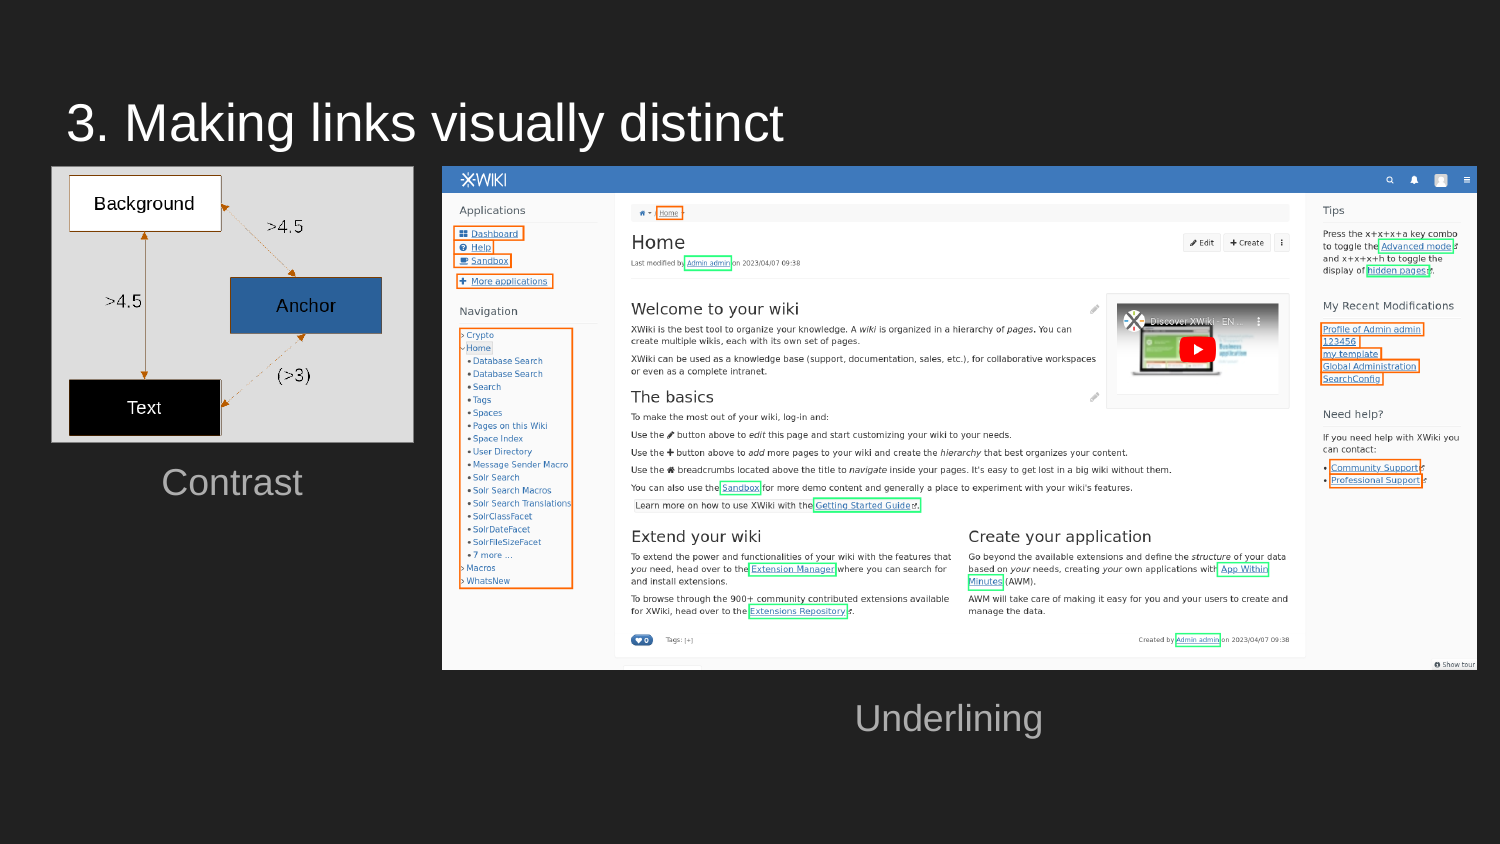

# 3. Making links visually distinct
Contrast
Underlining